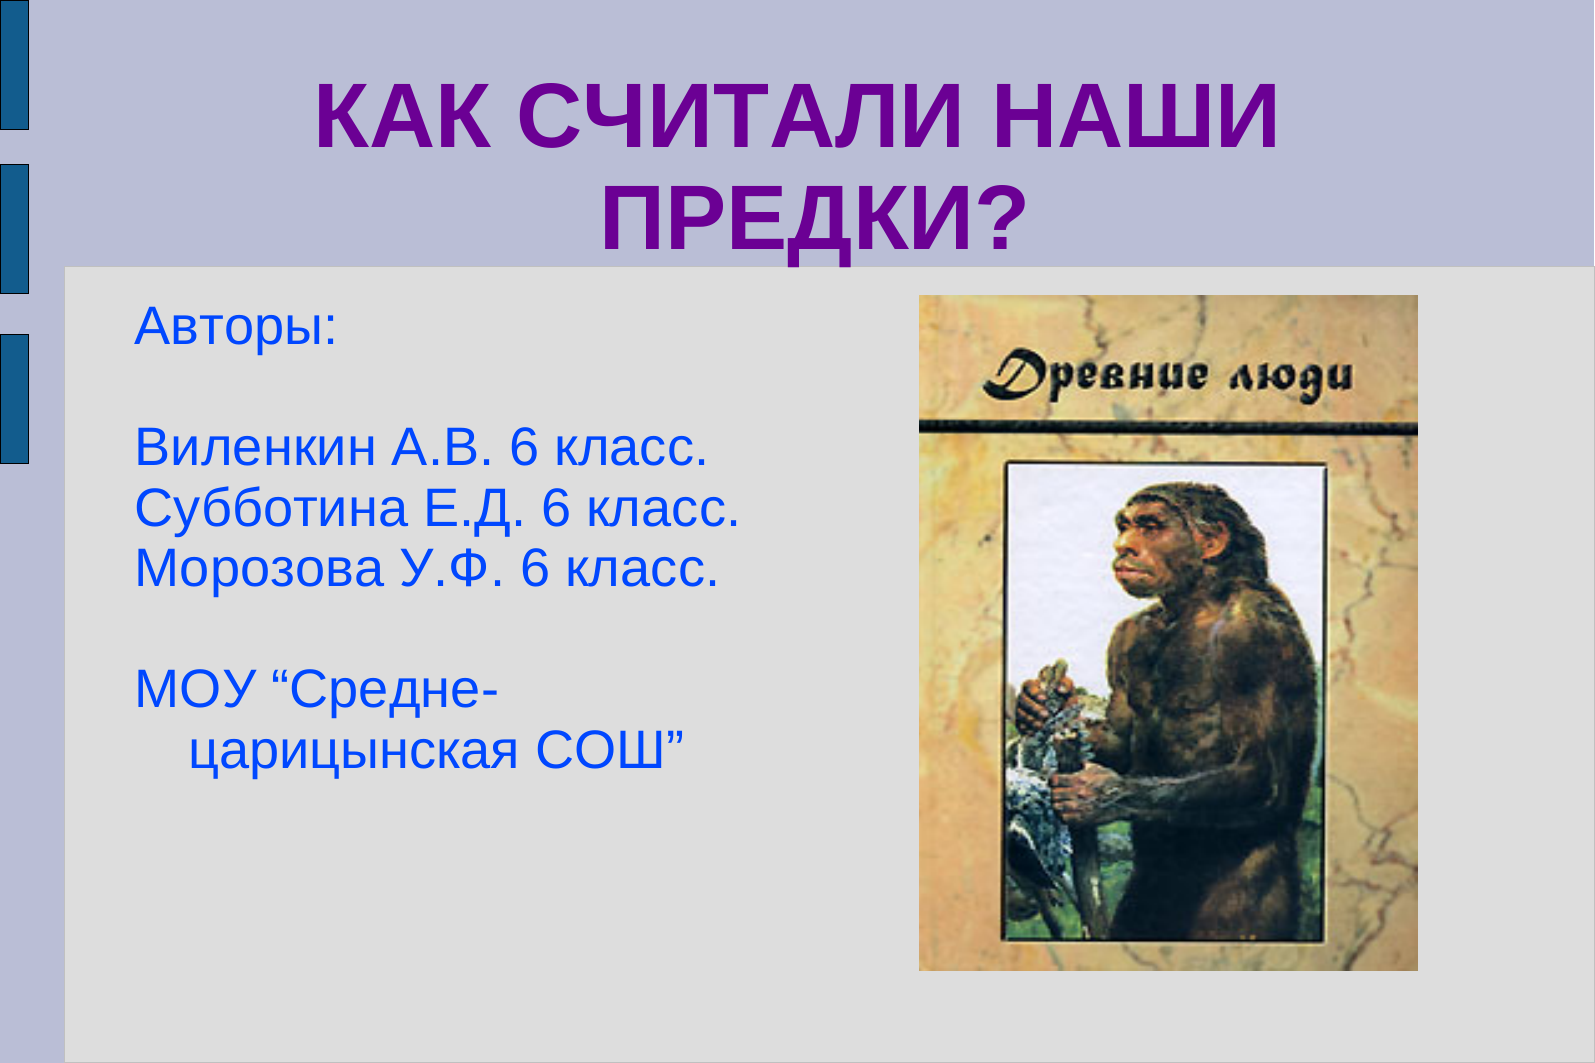

# КАК СЧИТАЛИ НАШИ ПРЕДКИ?
Авторы:
Виленкин А.В. 6 класс.
Субботина Е.Д. 6 класс.
Морозова У.Ф. 6 класс.
МОУ “Средне-царицынская СОШ”